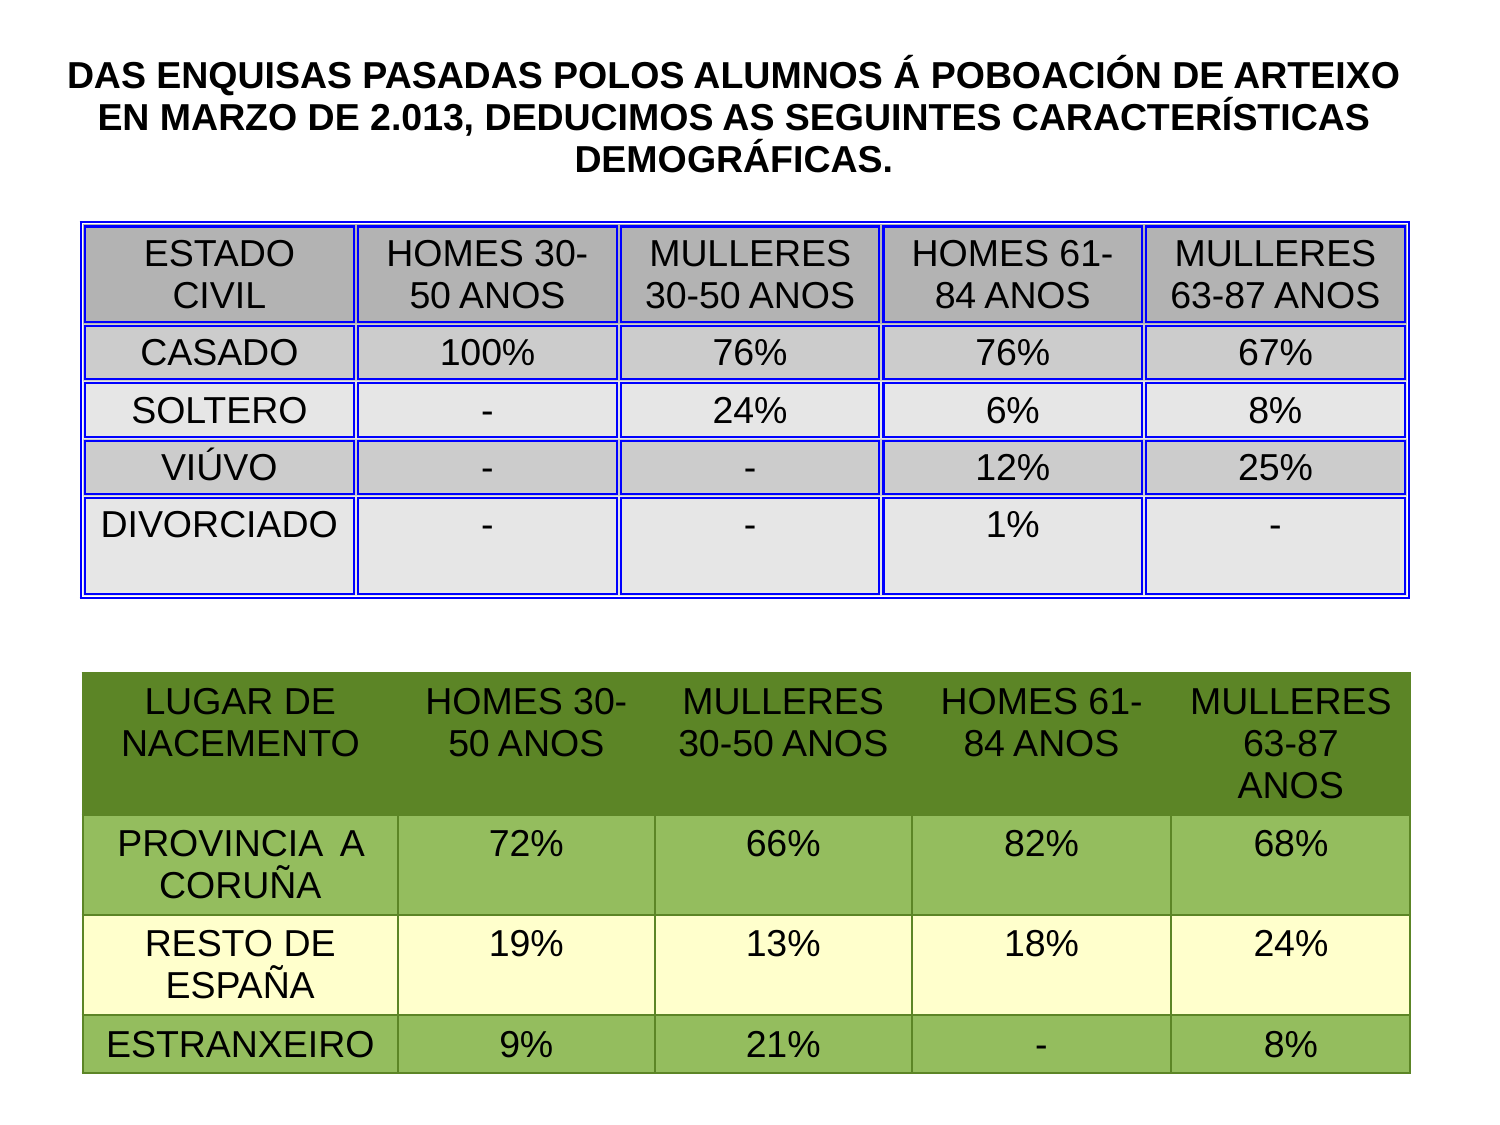

# DAS ENQUISAS PASADAS POLOS ALUMNOS Á POBOACIÓN DE ARTEIXO EN MARZO DE 2.013, DEDUCIMOS AS SEGUINTES CARACTERÍSTICAS DEMOGRÁFICAS.
| ESTADO CIVIL | HOMES 30-50 ANOS | MULLERES 30-50 ANOS | HOMES 61-84 ANOS | MULLERES 63-87 ANOS |
| --- | --- | --- | --- | --- |
| CASADO | 100% | 76% | 76% | 67% |
| SOLTERO | - | 24% | 6% | 8% |
| VIÚVO | - | - | 12% | 25% |
| DIVORCIADO | - | - | 1% | - |
| LUGAR DE NACEMENTO | HOMES 30-50 ANOS | MULLERES 30-50 ANOS | HOMES 61-84 ANOS | MULLERES 63-87 ANOS |
| --- | --- | --- | --- | --- |
| PROVINCIA A CORUÑA | 72% | 66% | 82% | 68% |
| RESTO DE ESPAÑA | 19% | 13% | 18% | 24% |
| ESTRANXEIRO | 9% | 21% | - | 8% |